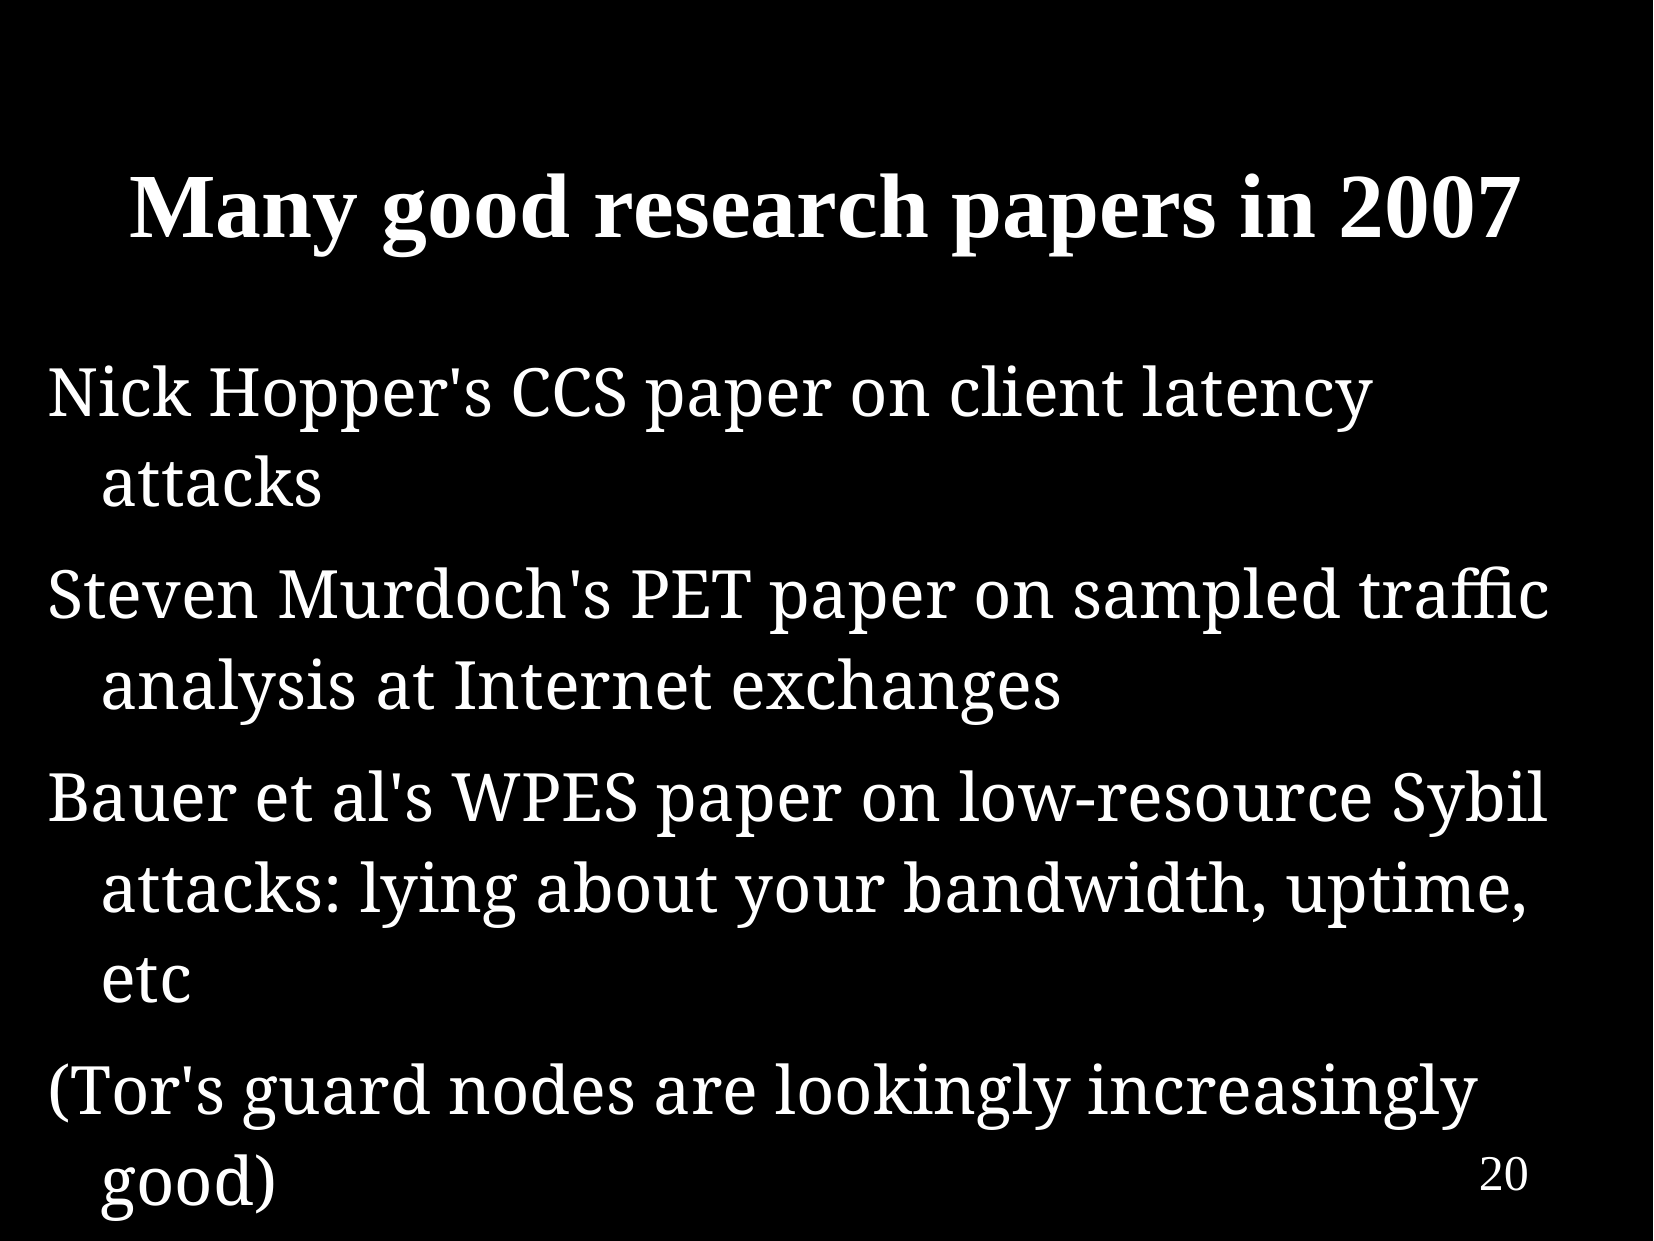

# Many good research papers in 2007
Nick Hopper's CCS paper on client latency attacks
Steven Murdoch's PET paper on sampled traffic analysis at Internet exchanges
Bauer et al's WPES paper on low-resource Sybil attacks: lying about your bandwidth, uptime, etc
(Tor's guard nodes are lookingly increasingly good)
http://freehaven.net/anonbib/ for many more!